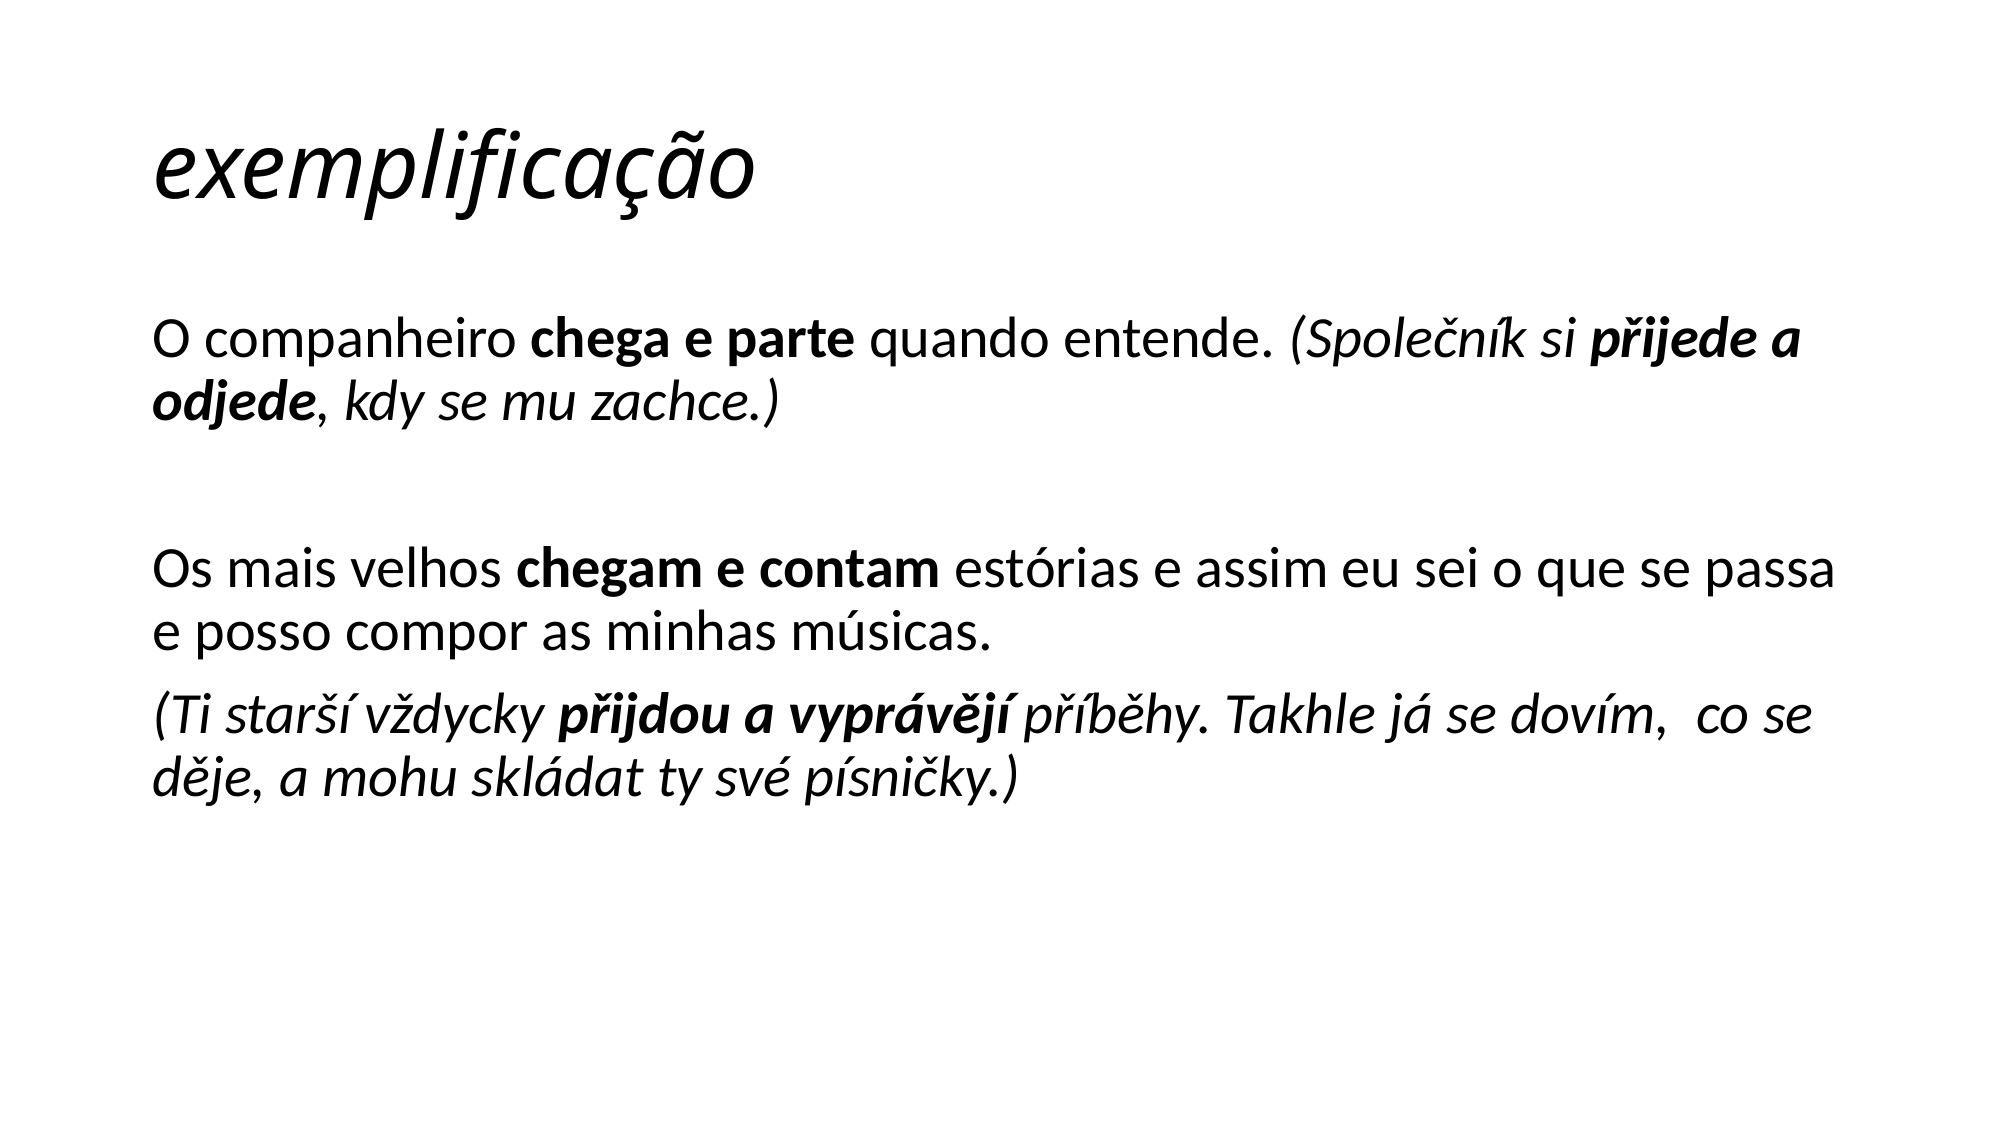

# exemplificação
O companheiro chega e parte quando entende. (Společník si přijede a odjede, kdy se mu zachce.)
Os mais velhos chegam e contam estórias e assim eu sei o que se passa e posso compor as minhas músicas.
(Ti starší vždycky přijdou a vyprávějí příběhy. Takhle já se dovím, co se děje, a mohu skládat ty své písničky.)